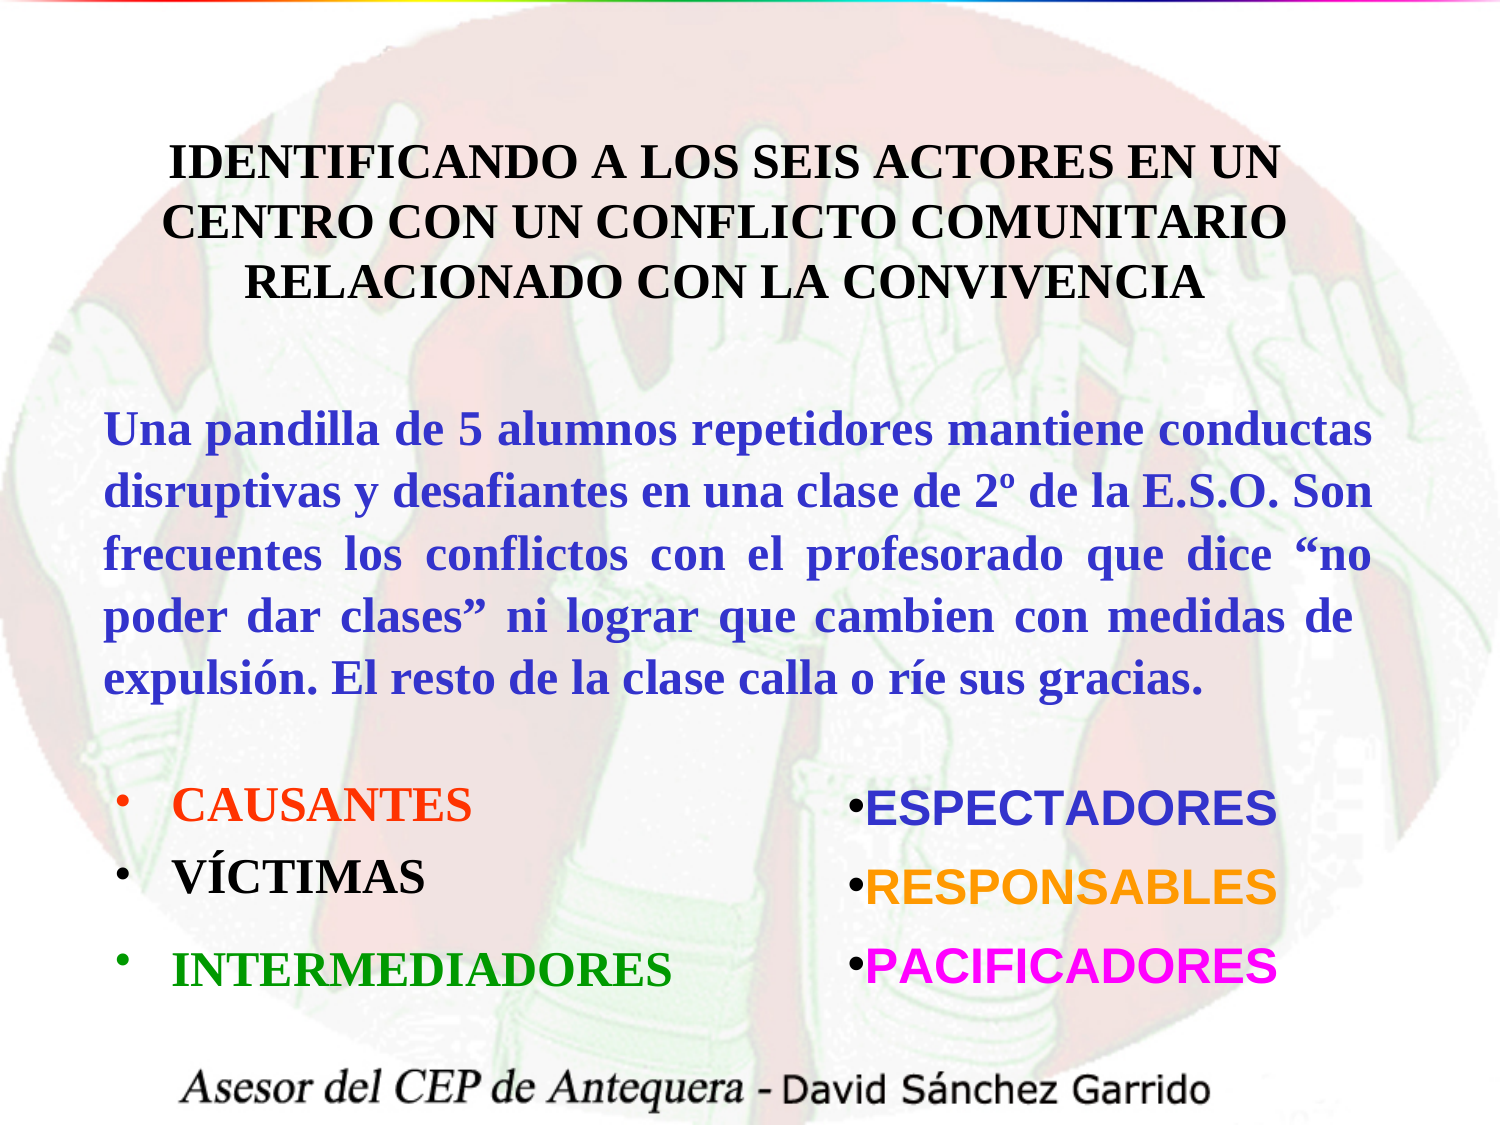

IDENTIFICANDO A LOS SEIS ACTORES EN UN CENTRO CON UN CONFLICTO COMUNITARIO RELACIONADO CON LA CONVIVENCIA
Una pandilla de 5 alumnos repetidores mantiene conductas disruptivas y desafiantes en una clase de 2º de la E.S.O. Son frecuentes los conflictos con el profesorado que dice “no poder dar clases” ni lograr que cambien con medidas de expulsión. El resto de la clase calla o ríe sus gracias.
ESPECTADORES
RESPONSABLES
PACIFICADORES
CAUSANTES
VÍCTIMAS
INTERMEDIADORES